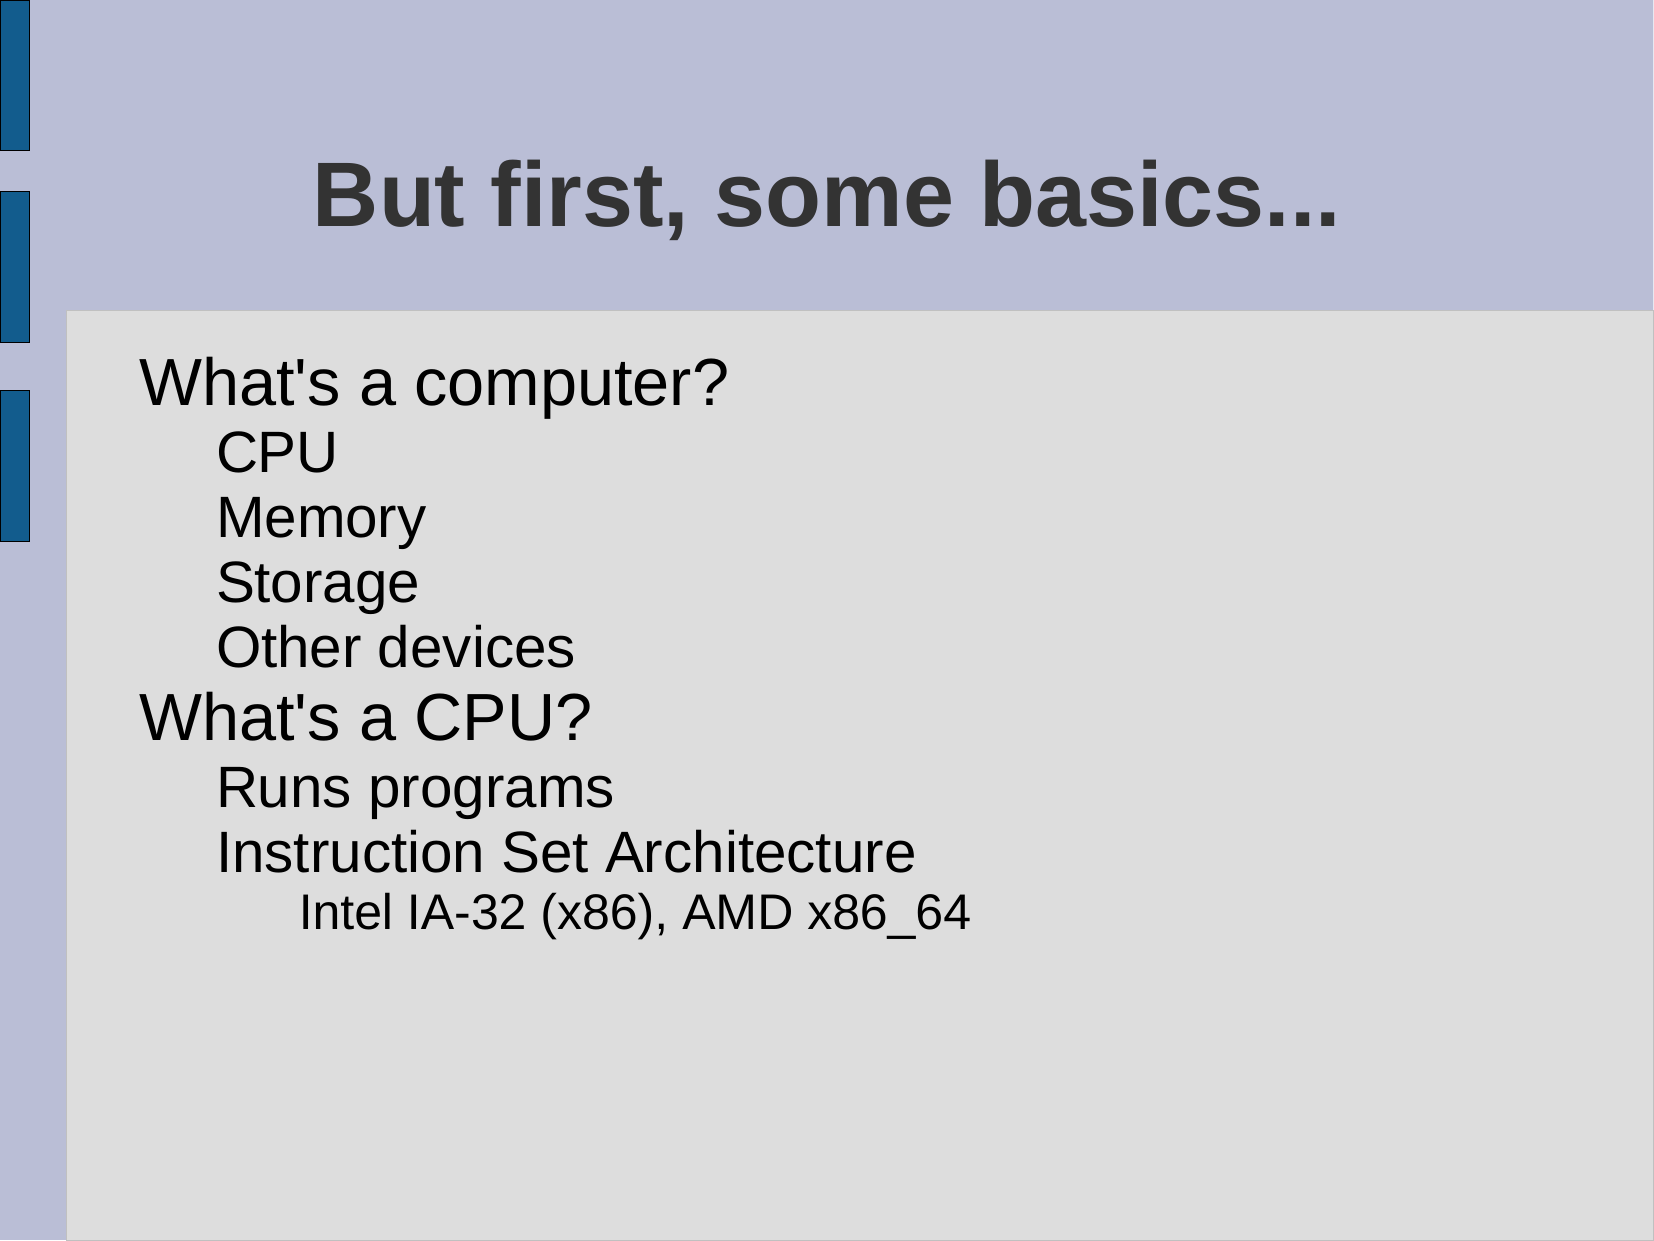

# But first, some basics...
What's a computer?
CPU
Memory
Storage
Other devices
What's a CPU?
Runs programs
Instruction Set Architecture
Intel IA-32 (x86), AMD x86_64